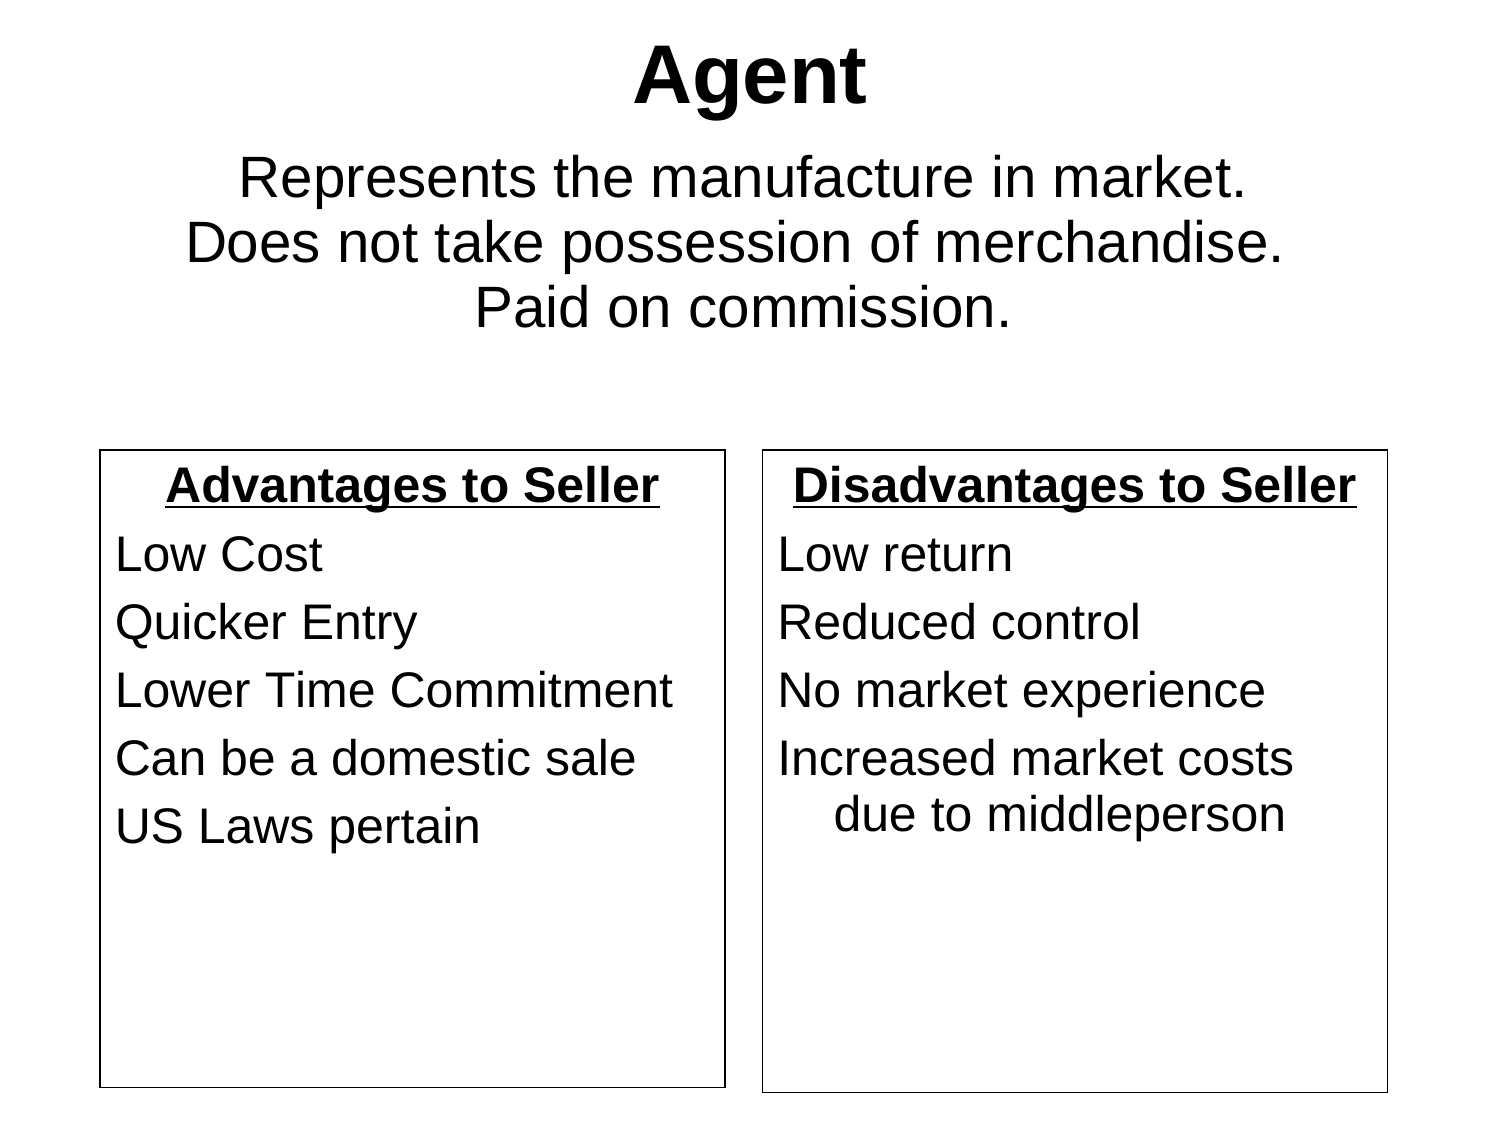

# Agent
Represents the manufacture in market.
Does not take possession of merchandise.
 Paid on commission.
Advantages to Seller
Low Cost
Quicker Entry
Lower Time Commitment
Can be a domestic sale
US Laws pertain
Disadvantages to Seller
Low return
Reduced control
No market experience
Increased market costs due to middleperson